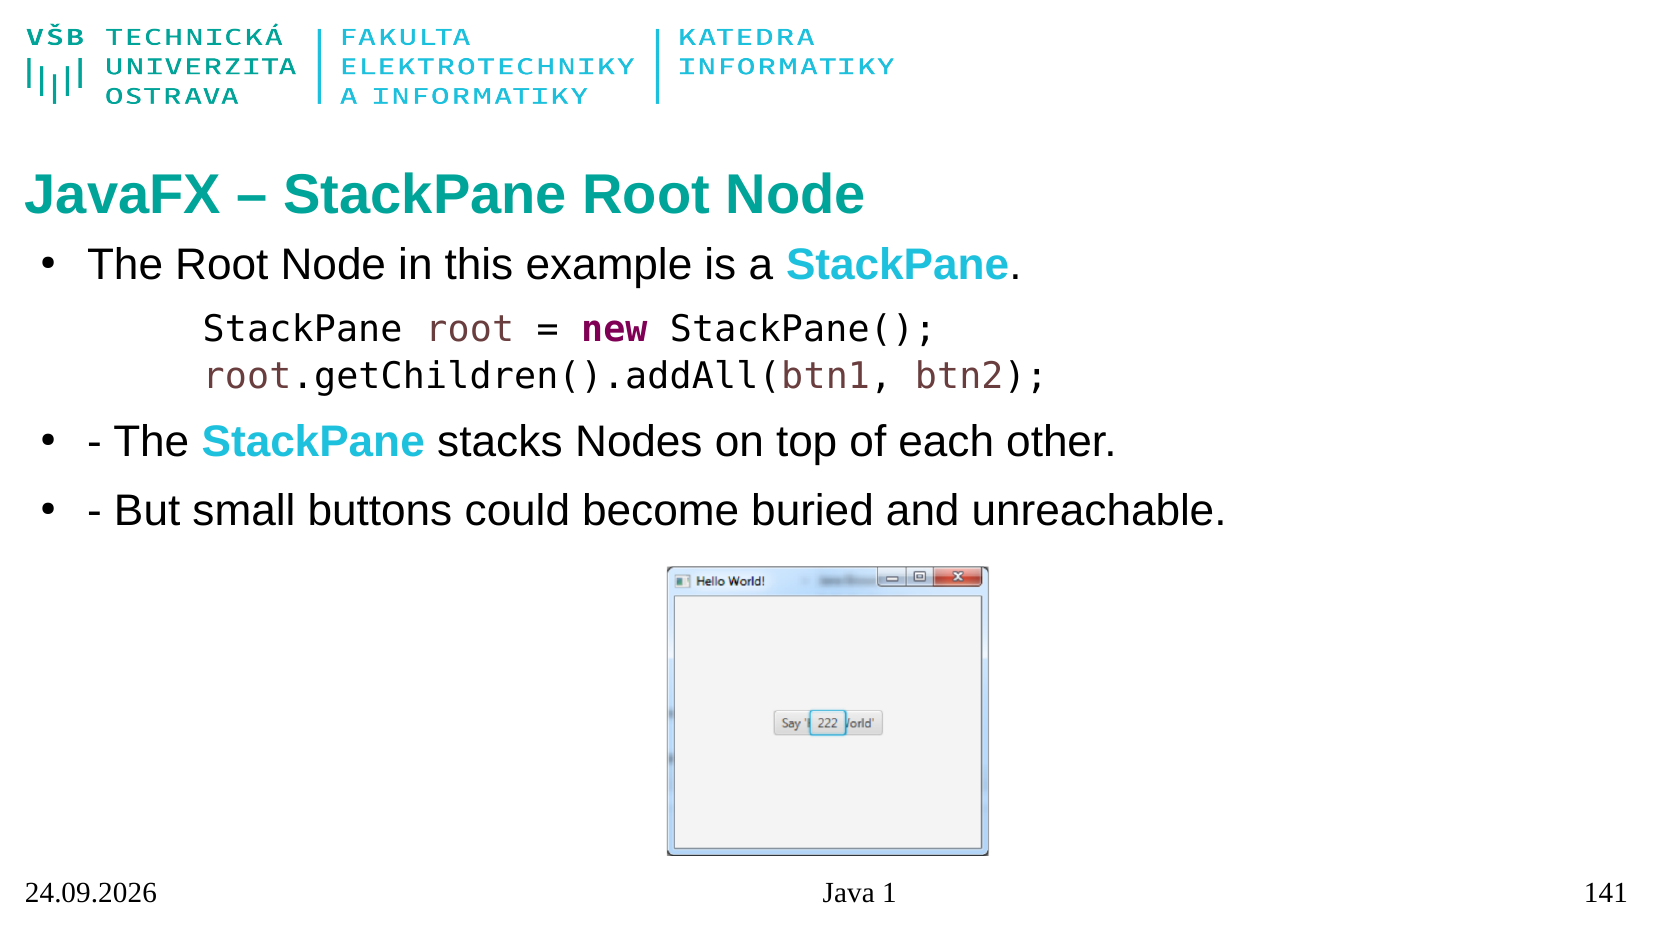

# JavaFX – StackPane Root Node
The Root Node in this example is a StackPane.
 StackPane root = new StackPane();
 root.getChildren().addAll(btn1, btn2);
- The StackPane stacks Nodes on top of each other.
- But small buttons could become buried and unreachable.
Java 1
141